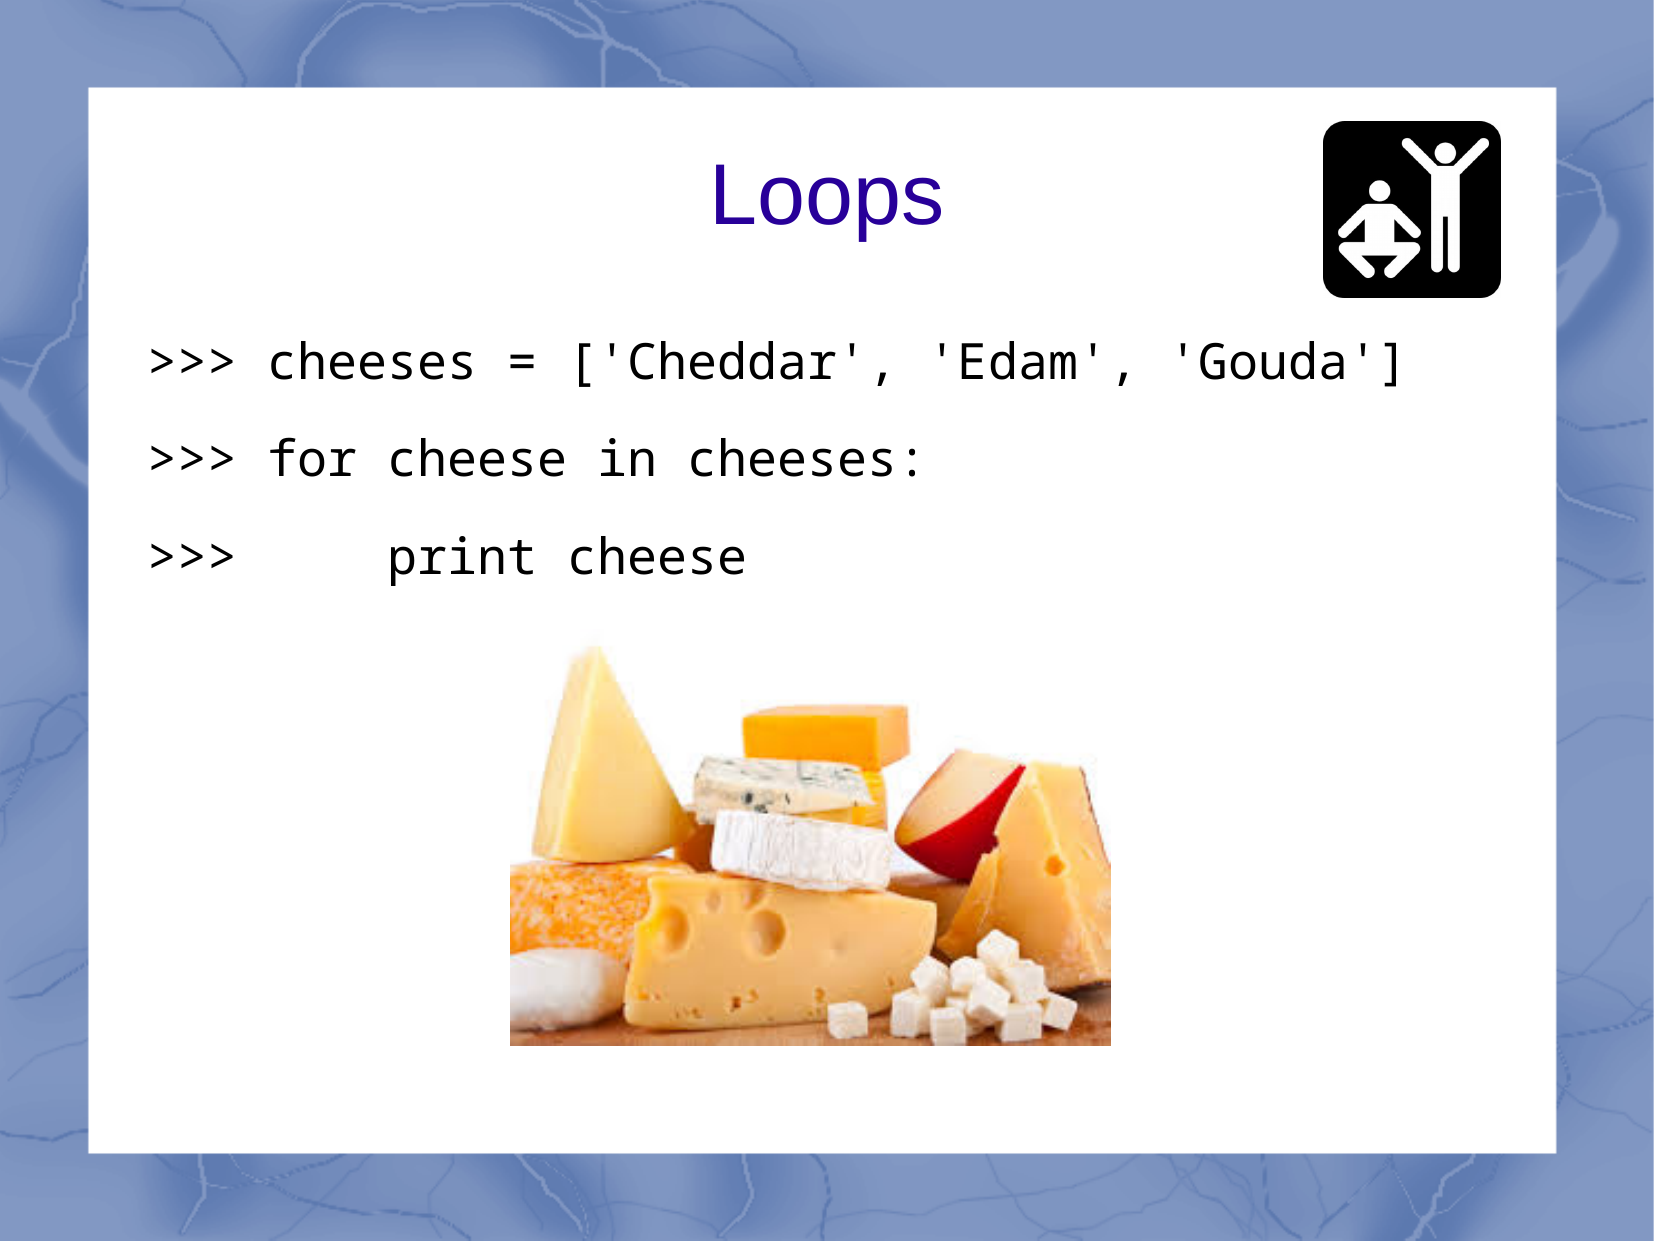

# Loops
>>> cheeses = ['Cheddar', 'Edam', 'Gouda']
>>> for cheese in cheeses:
>>> print cheese